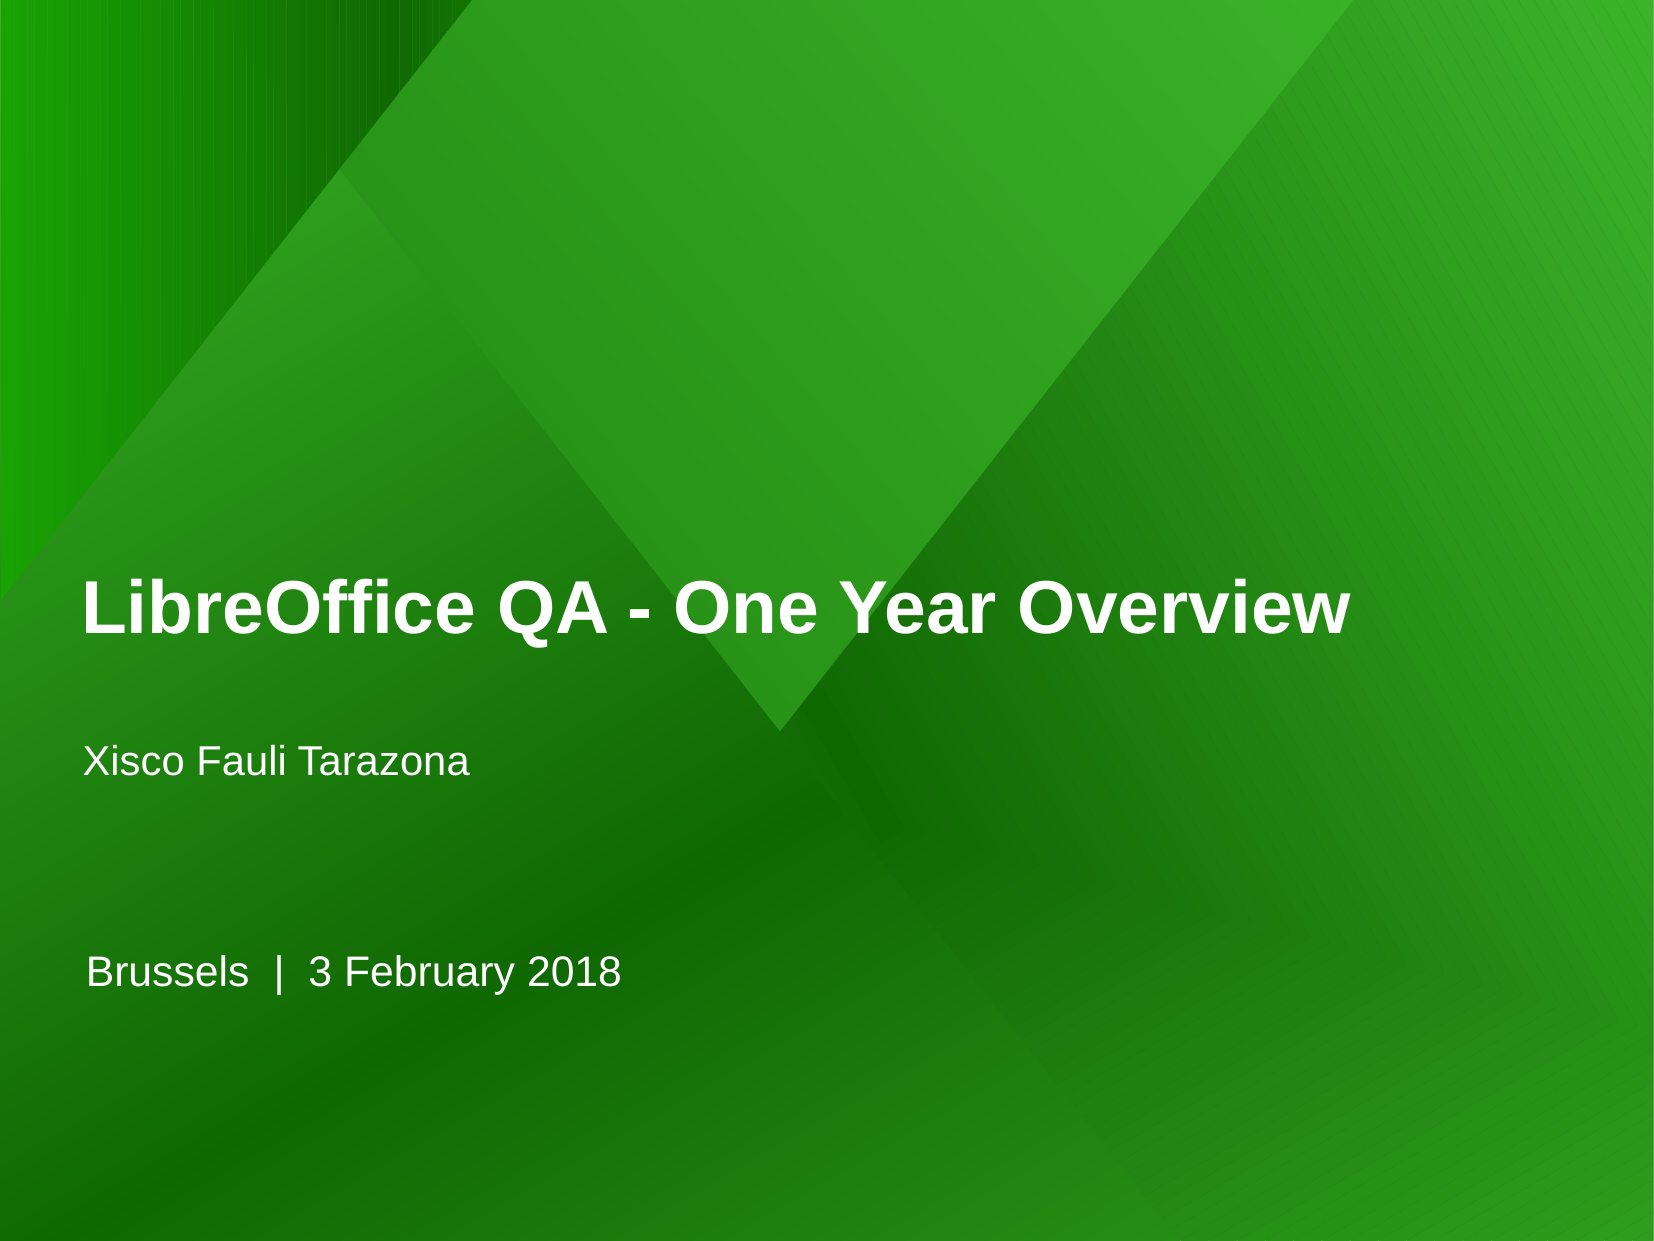

# LibreOffice QA - One Year Overview
Xisco Fauli Tarazona
Brussels | 3 February 2018